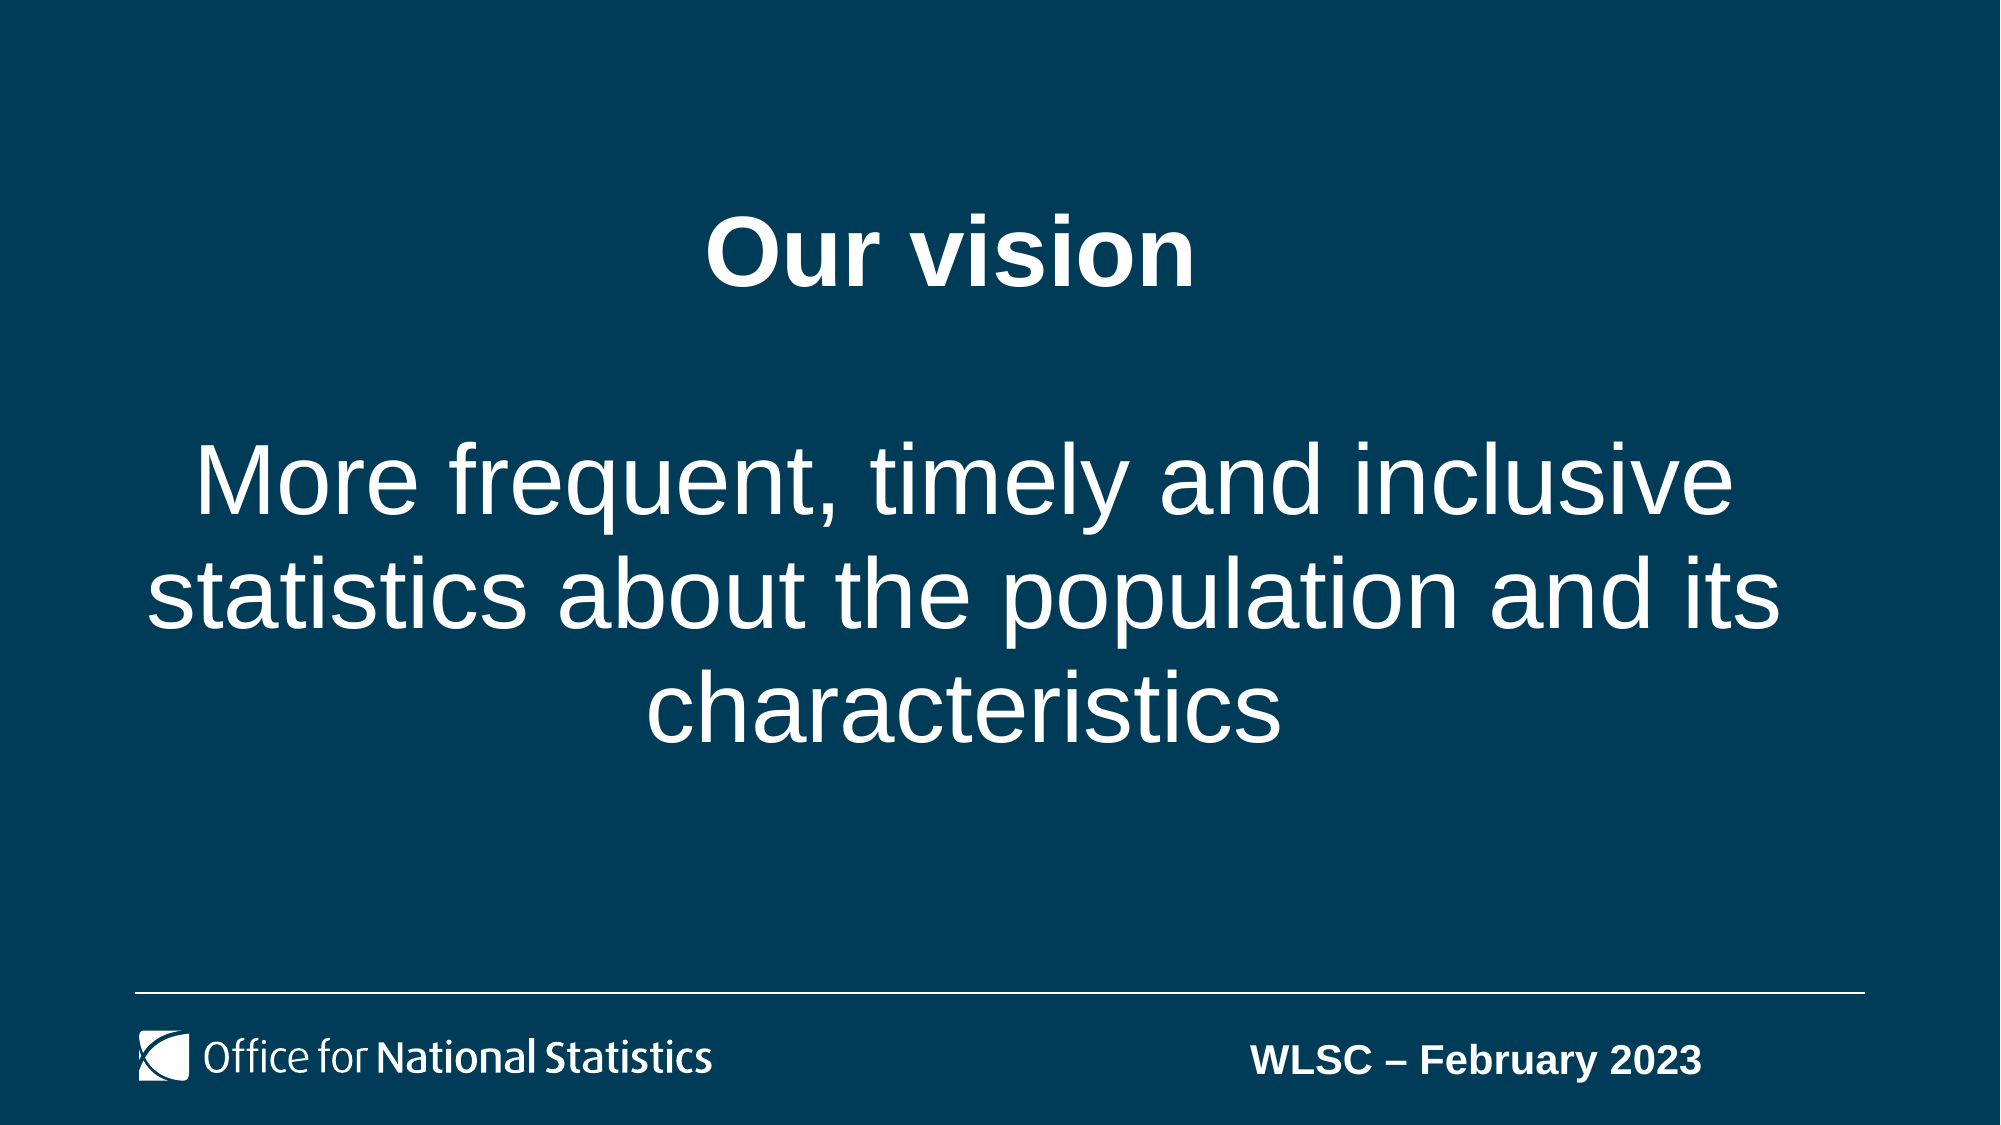

# Our vision More frequent, timely and inclusive statistics about the population and its characteristics
WLSC – February 2023